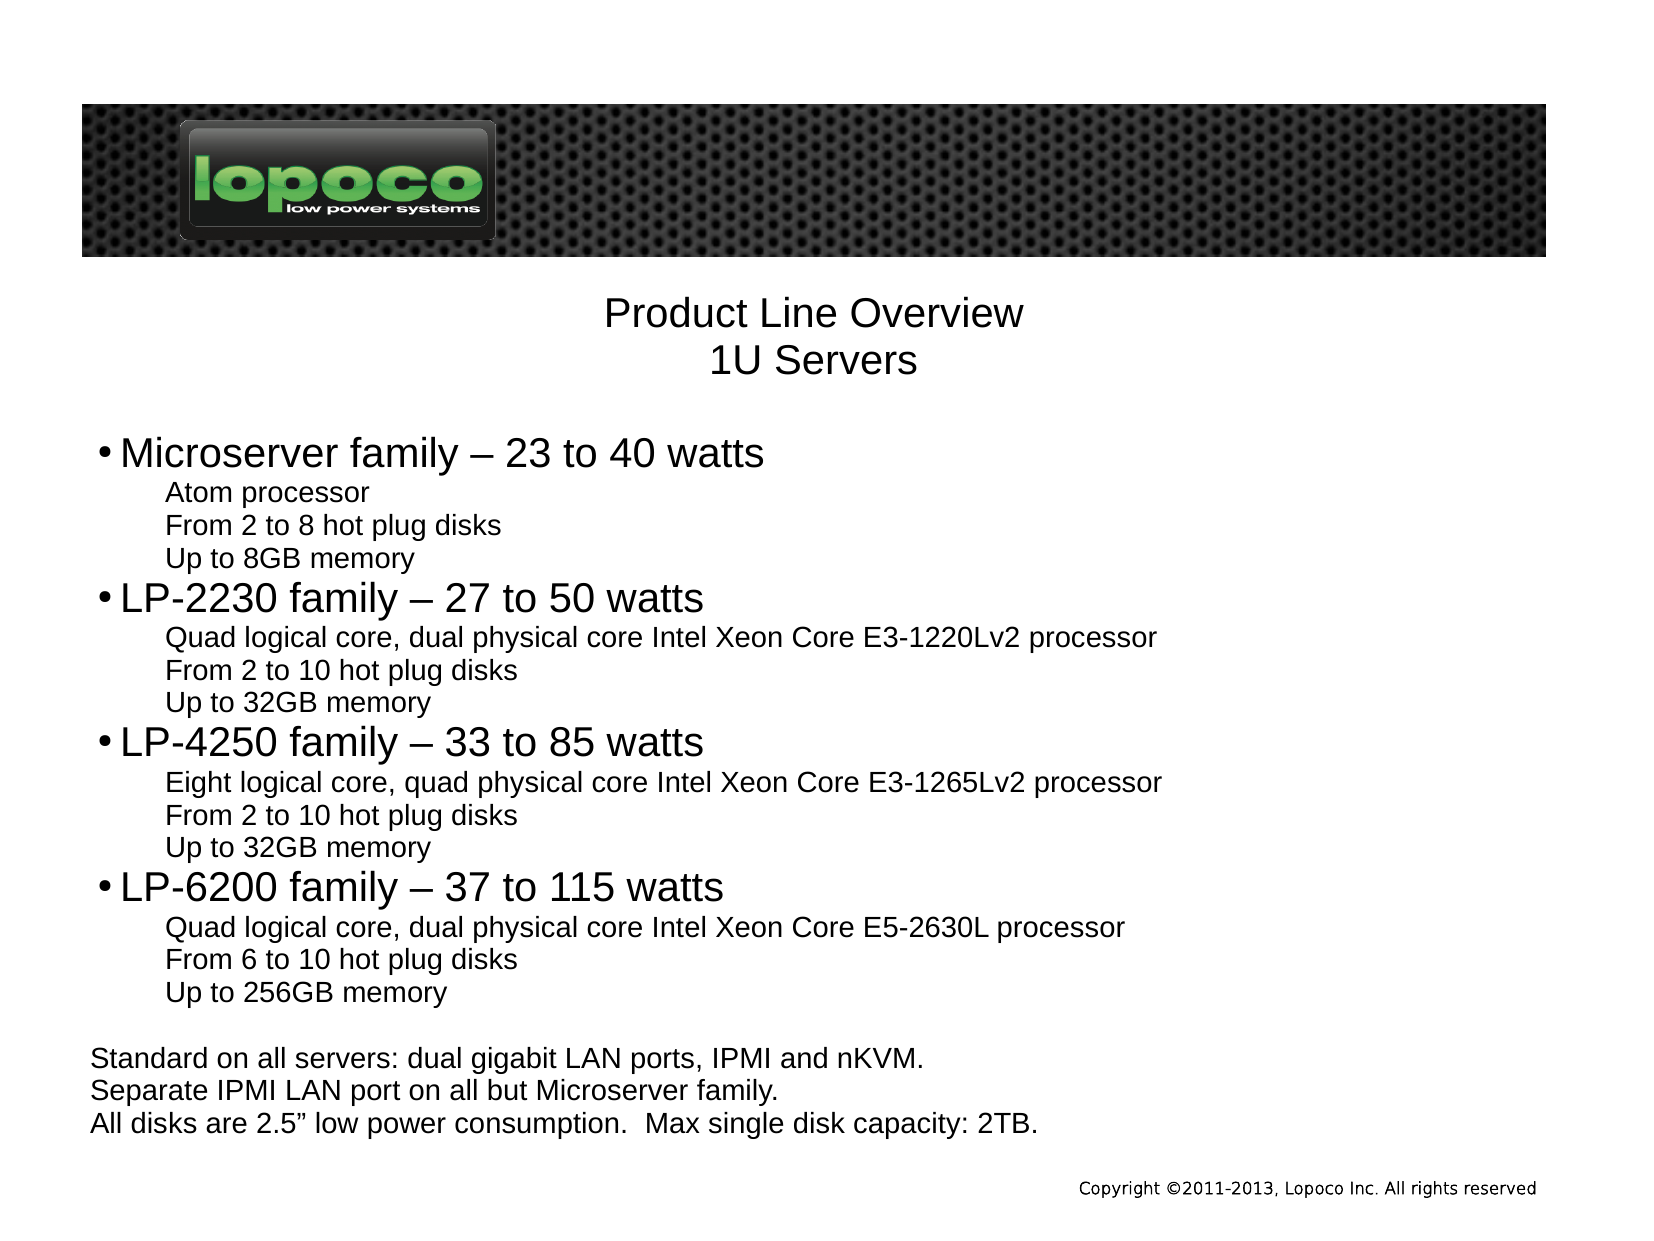

#
Product Line Overview
1U Servers
Microserver family – 23 to 40 watts
	Atom processor
	From 2 to 8 hot plug disks
	Up to 8GB memory
LP-2230 family – 27 to 50 watts
	Quad logical core, dual physical core Intel Xeon Core E3-1220Lv2 processor
	From 2 to 10 hot plug disks
	Up to 32GB memory
LP-4250 family – 33 to 85 watts
	Eight logical core, quad physical core Intel Xeon Core E3-1265Lv2 processor
	From 2 to 10 hot plug disks
	Up to 32GB memory
LP-6200 family – 37 to 115 watts
	Quad logical core, dual physical core Intel Xeon Core E5-2630L processor
	From 6 to 10 hot plug disks
	Up to 256GB memory
Standard on all servers: dual gigabit LAN ports, IPMI and nKVM.
Separate IPMI LAN port on all but Microserver family.
All disks are 2.5” low power consumption. Max single disk capacity: 2TB.
Copyright ©2011-2013, Lopoco Inc. All rights reserved